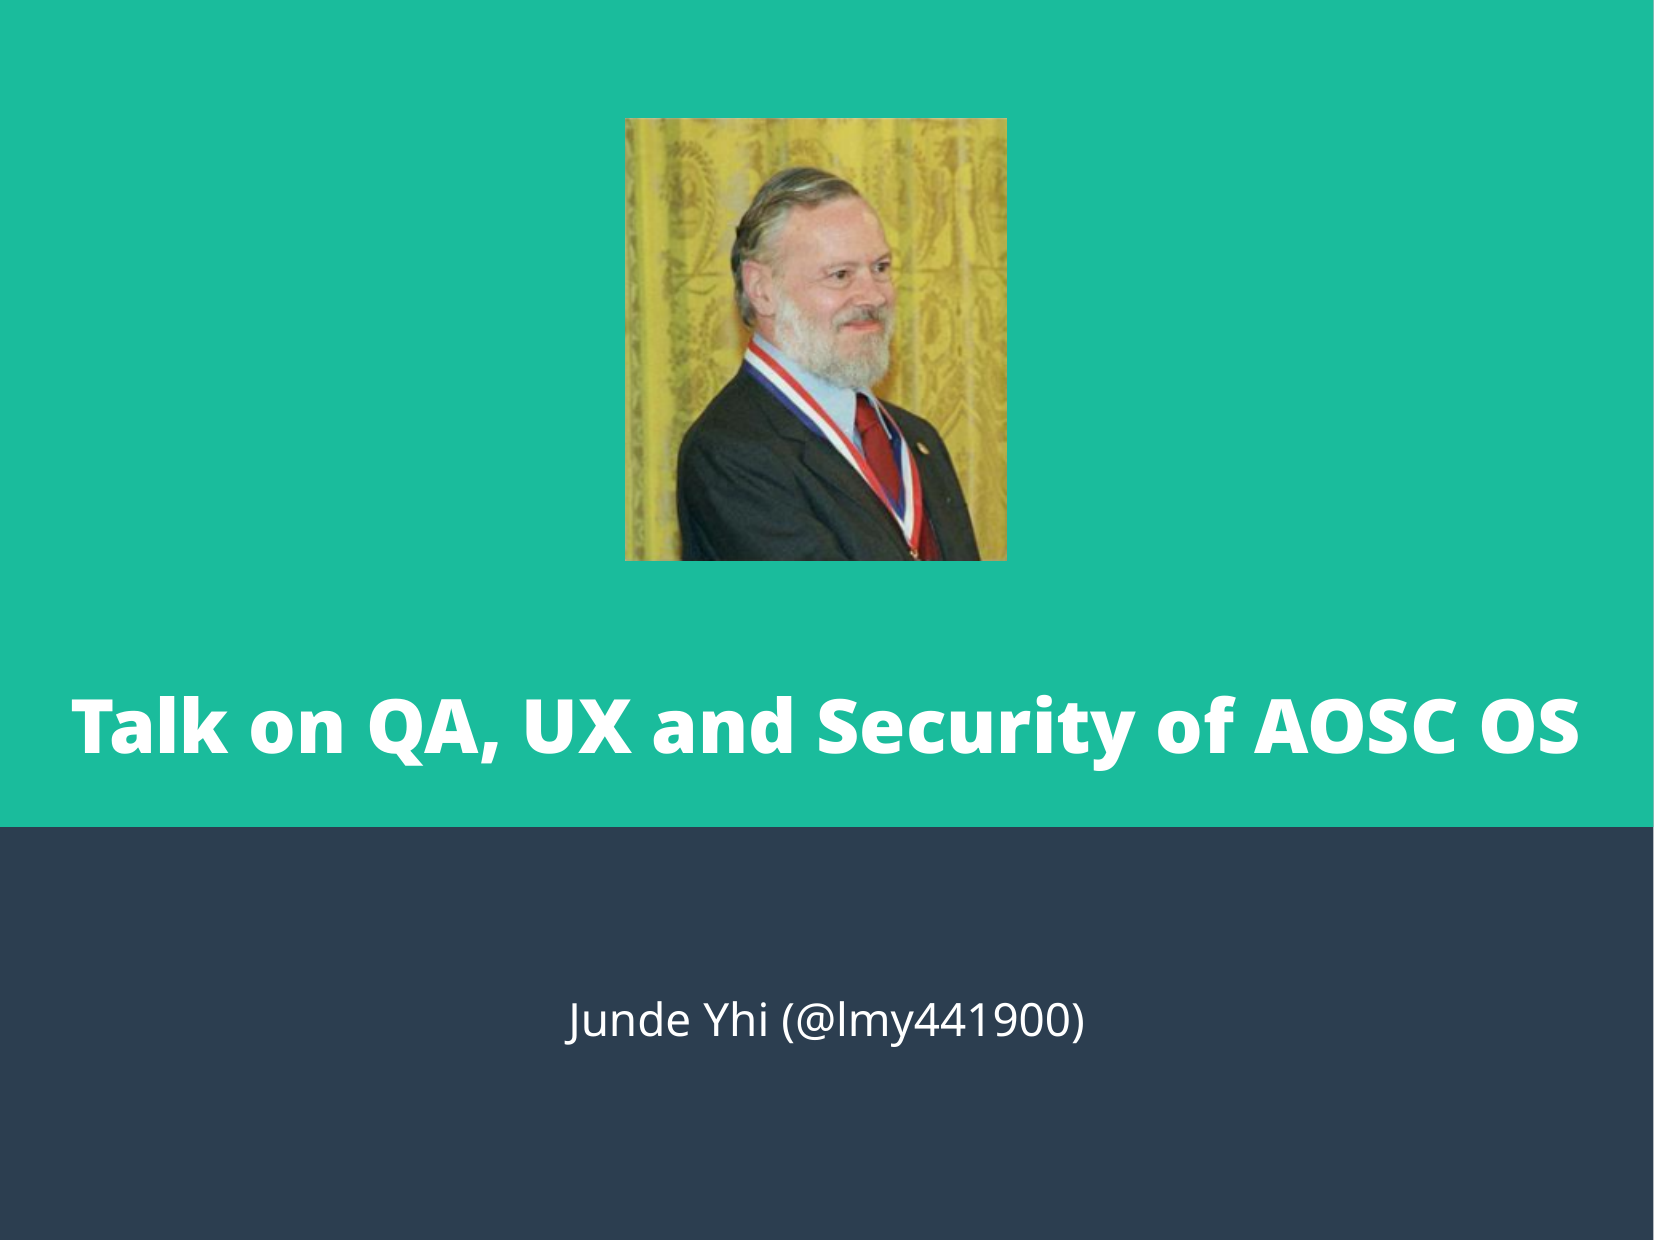

# Talk on QA, UX and Security of AOSC OS
Junde Yhi (@lmy441900)